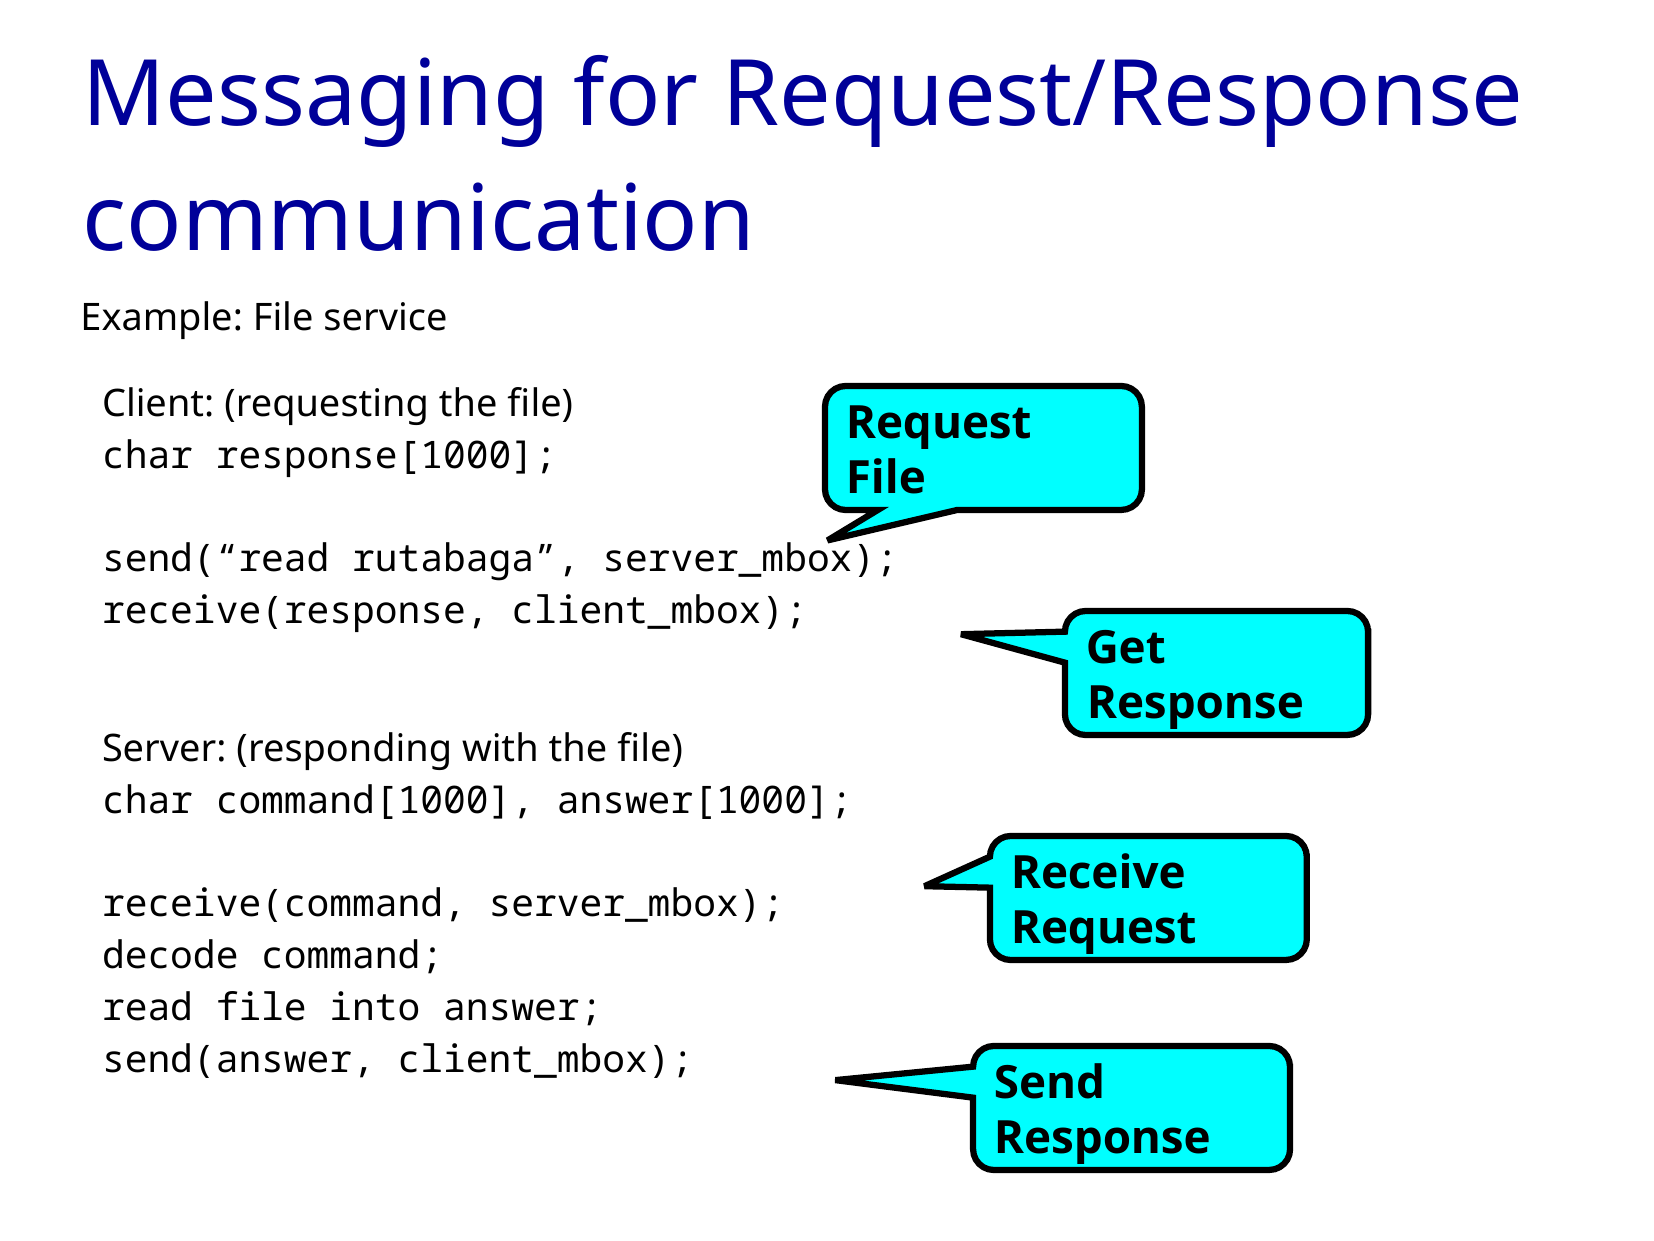

# Messaging for Request/Response communication
Example: File service
		Client: (requesting the file)
		char response[1000];
		send(“read rutabaga”, server_mbox);
		receive(response, client_mbox);
		Server: (responding with the file)
		char command[1000], answer[1000];
		receive(command, server_mbox);
		decode command;
		read file into answer;
		send(answer, client_mbox);
Request
File
Get
Response
Receive
Request
Send
Response